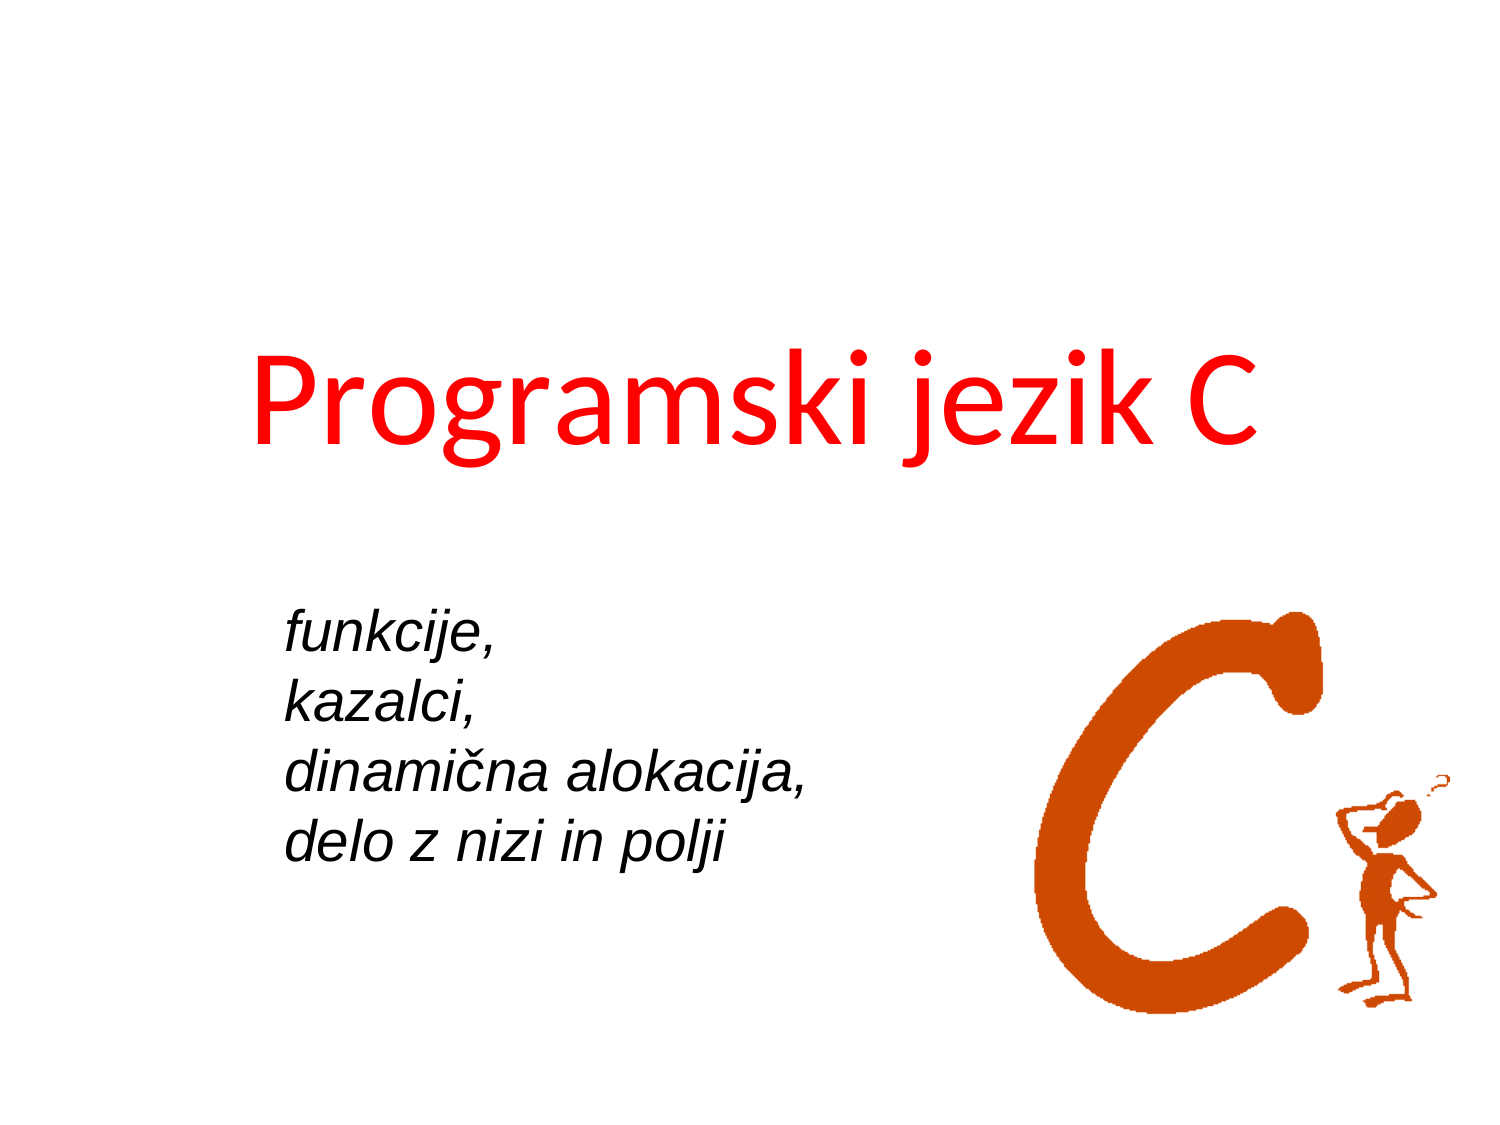

# Programski jezik C
funkcije,
kazalci,
dinamična alokacija,
delo z nizi in polji